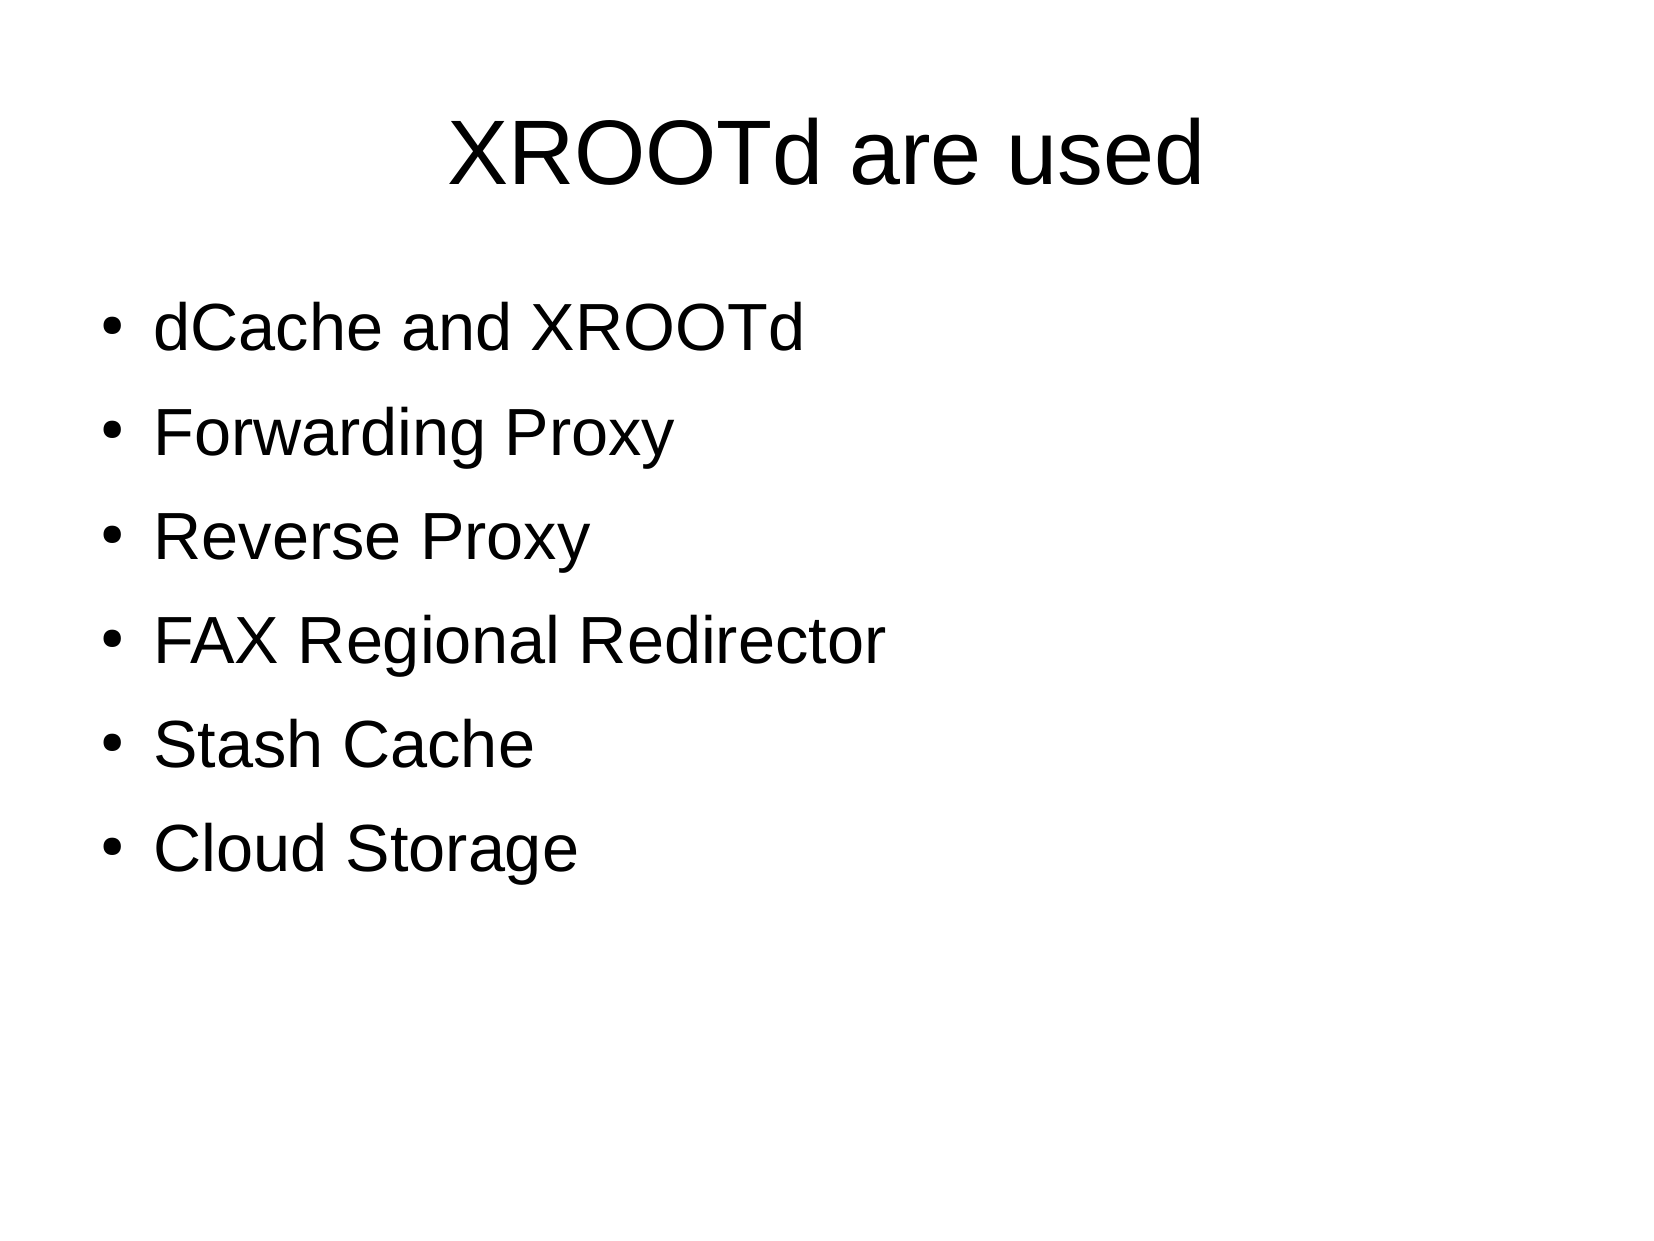

# XROOTd are used
dCache and XROOTd
Forwarding Proxy
Reverse Proxy
FAX Regional Redirector
Stash Cache
Cloud Storage